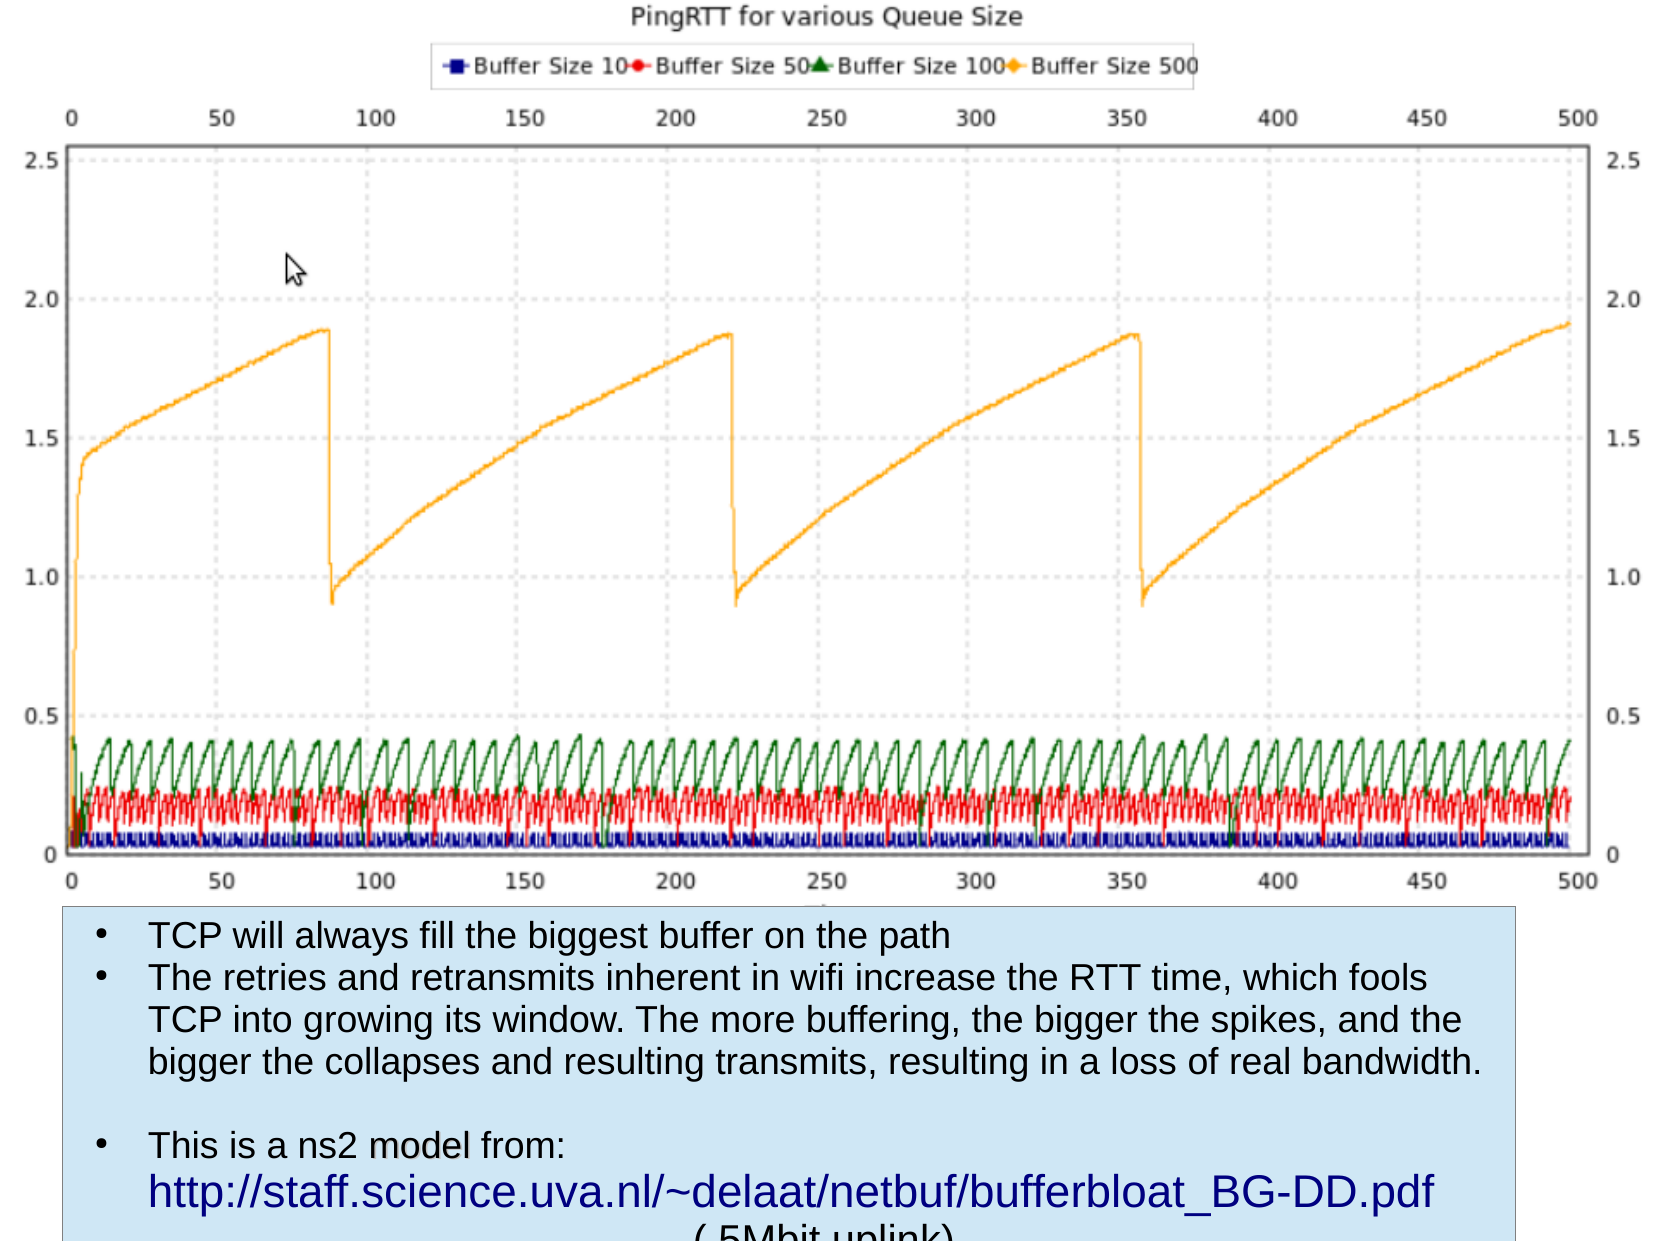

# TCP's behavior (TCP 101)
TCP will always fill the biggest buffer on the path
The retries and retransmits inherent in wifi increase the RTT time, which fools TCP into growing its window. The more buffering, the bigger the spikes, and the bigger the collapses and resulting transmits, resulting in a loss of real bandwidth.
This is a ns2 model from:
http://staff.science.uva.nl/~delaat/netbuf/bufferbloat_BG-DD.pdf
(.5Mbit uplink)